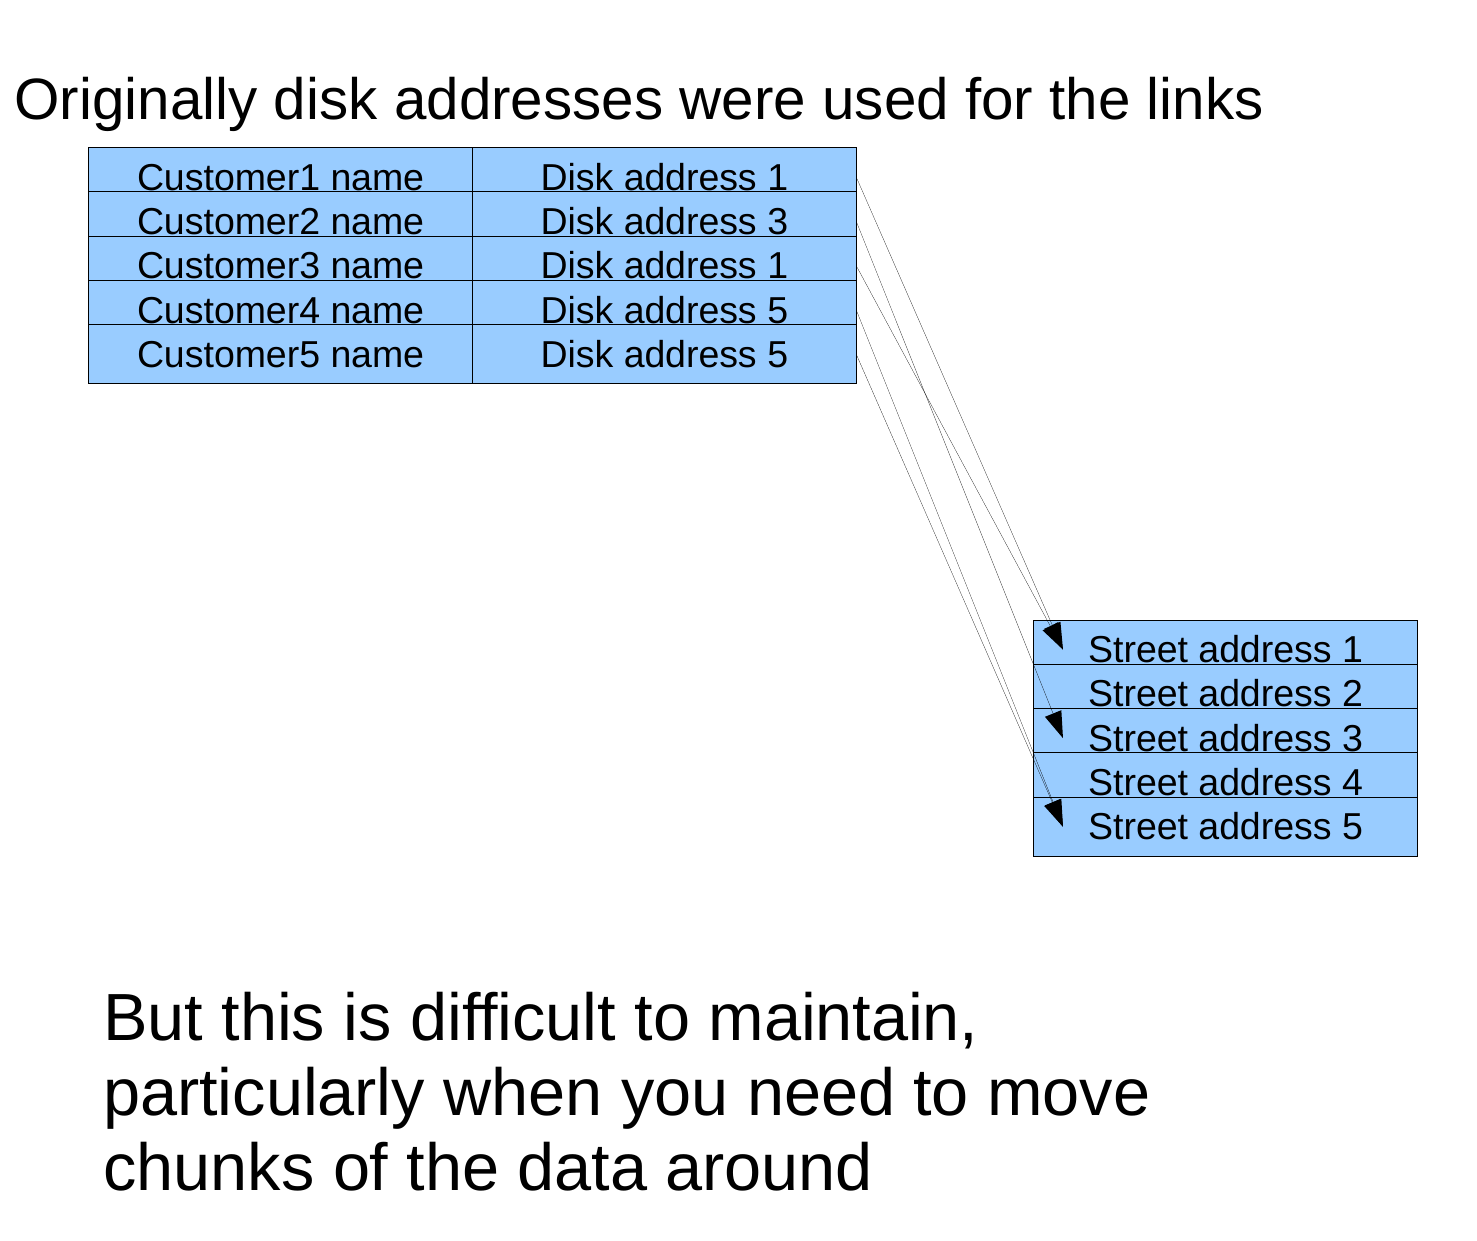

Originally disk addresses were used for the links
Customer1 name
Disk address 1
Customer2 name
Disk address 3
Customer3 name
Disk address 1
Customer4 name
Disk address 5
Customer5 name
Disk address 5
Street address 1
Street address 2
Street address 3
Street address 4
Street address 5
But this is difficult to maintain, particularly when you need to move chunks of the data around